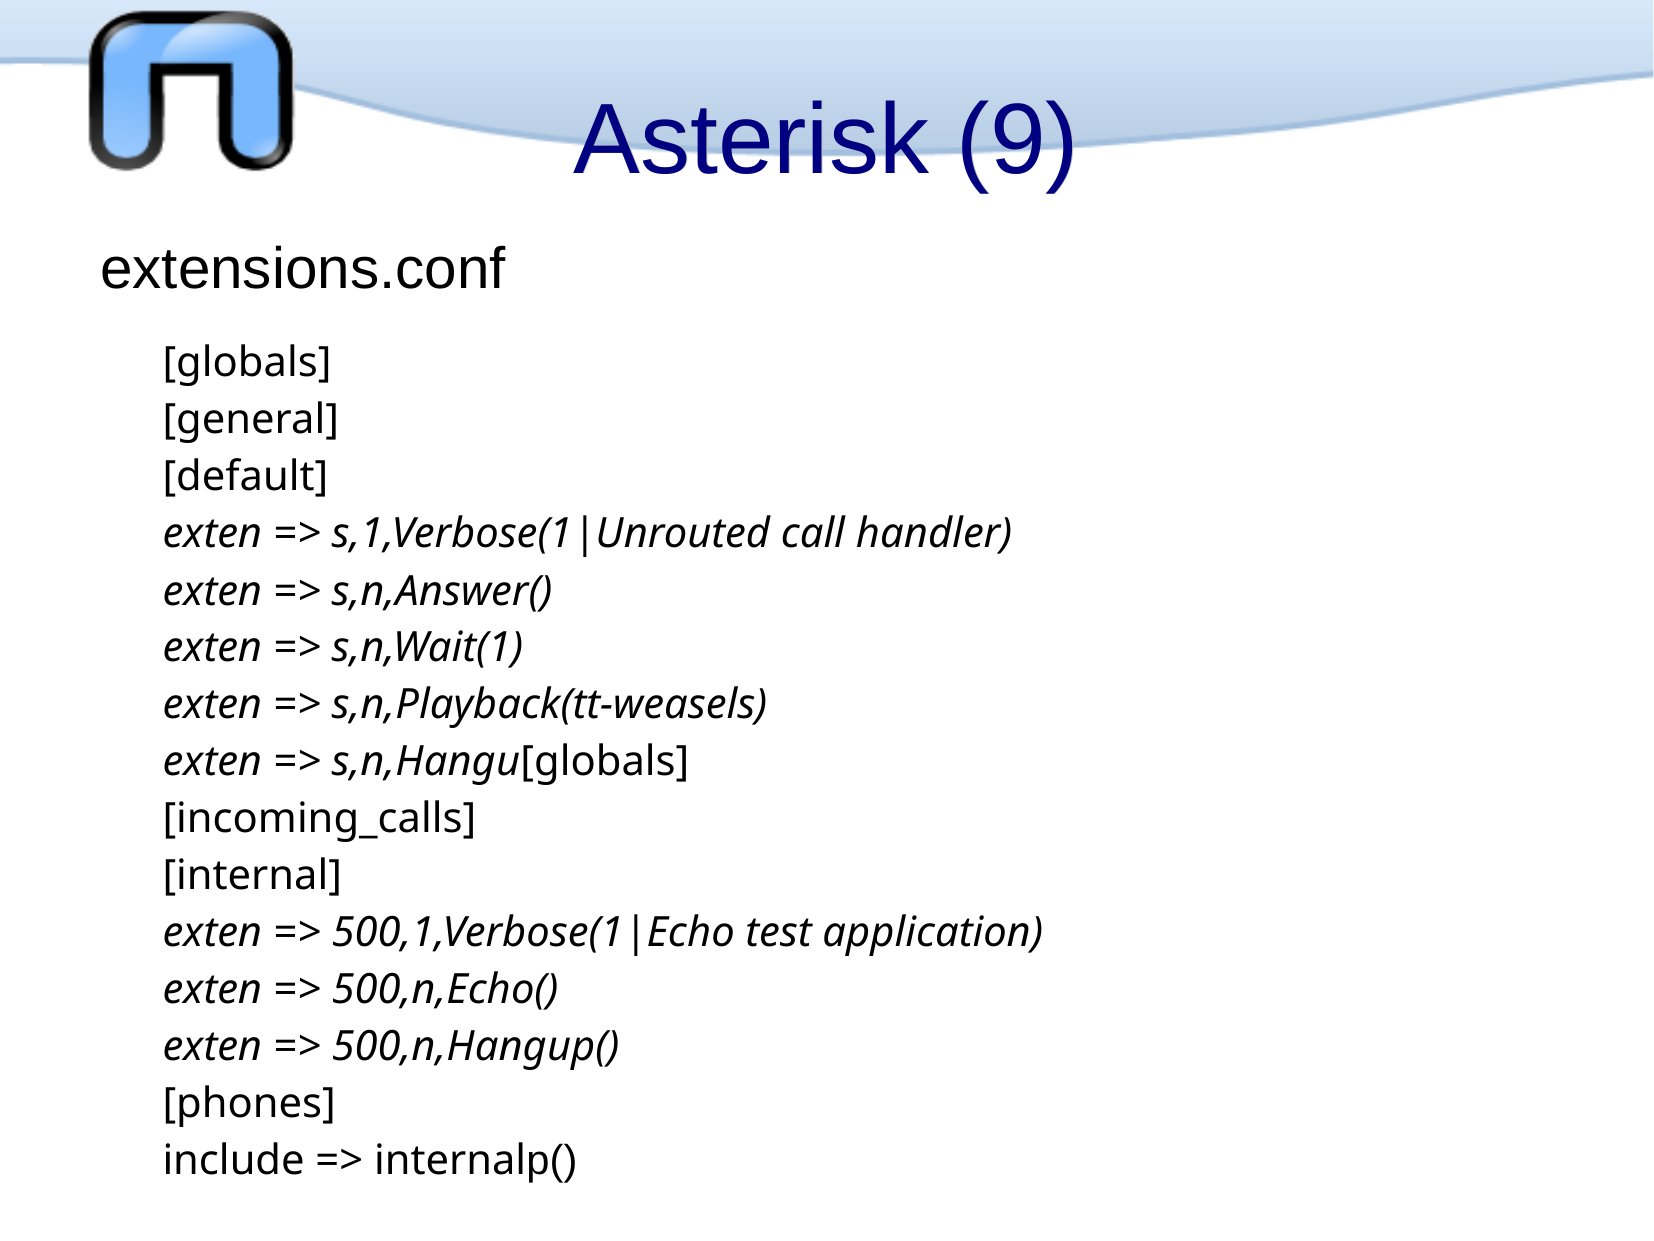

# Asterisk (9)
extensions.conf
[globals]
[general]
[default]
exten => s,1,Verbose(1|Unrouted call handler)
exten => s,n,Answer()
exten => s,n,Wait(1)
exten => s,n,Playback(tt-weasels)
exten => s,n,Hangu[globals]
[incoming_calls]
[internal]
exten => 500,1,Verbose(1|Echo test application)
exten => 500,n,Echo()
exten => 500,n,Hangup()
[phones]
include => internalp()